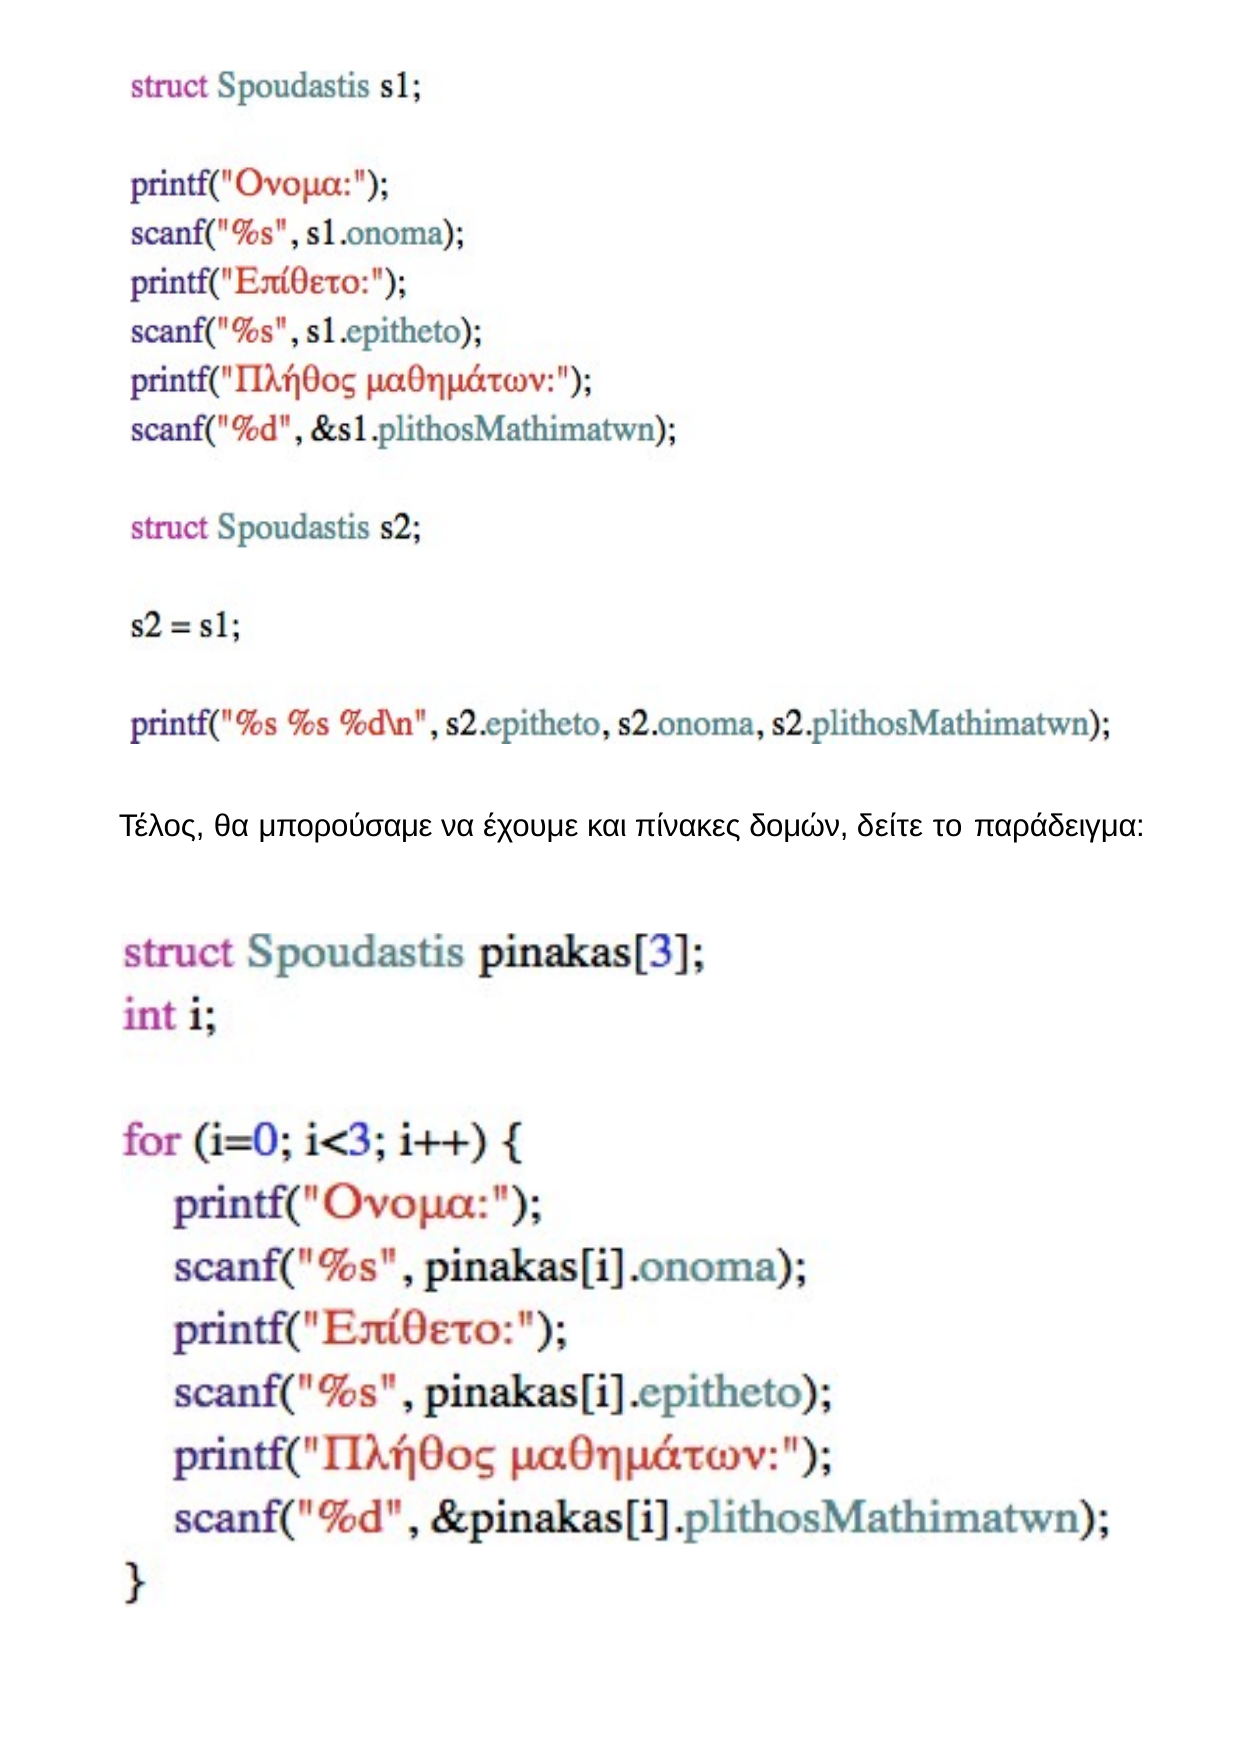

Τέλος, θα μπορούσαμε να έχουμε και πίνακες δομών, δείτε το παράδειγμα: